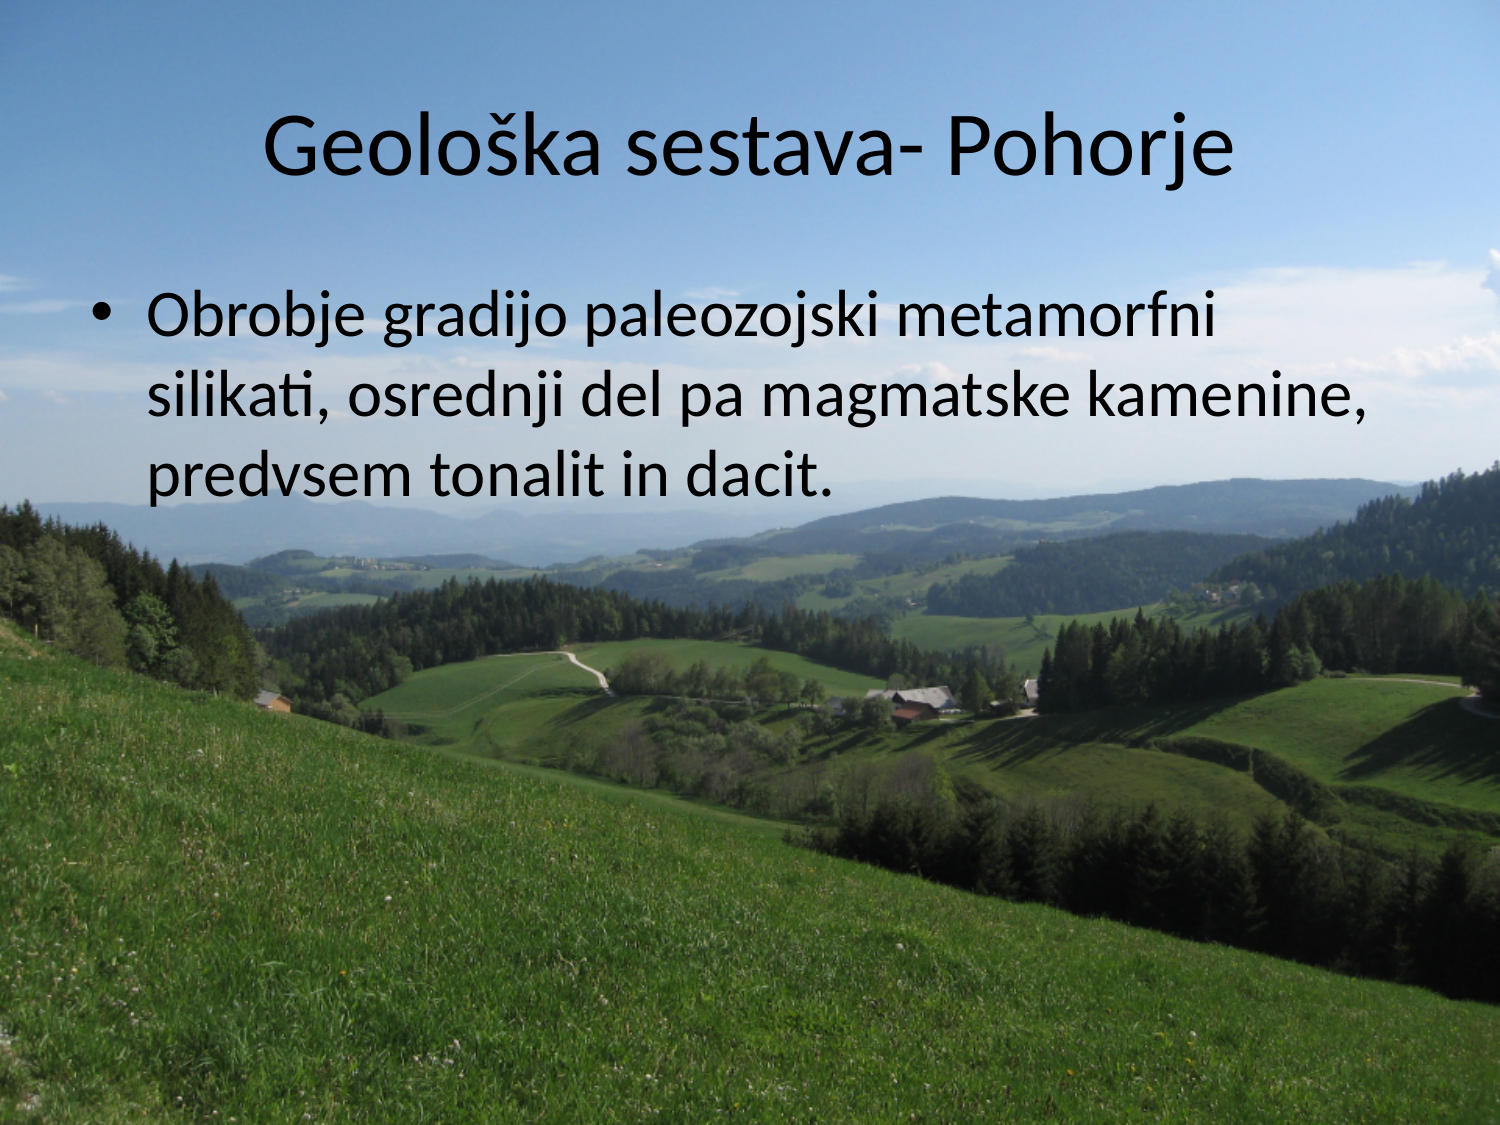

# Geološka sestava- Pohorje
Obrobje gradijo paleozojski metamorfni silikati, osrednji del pa magmatske kamenine, predvsem tonalit in dacit.